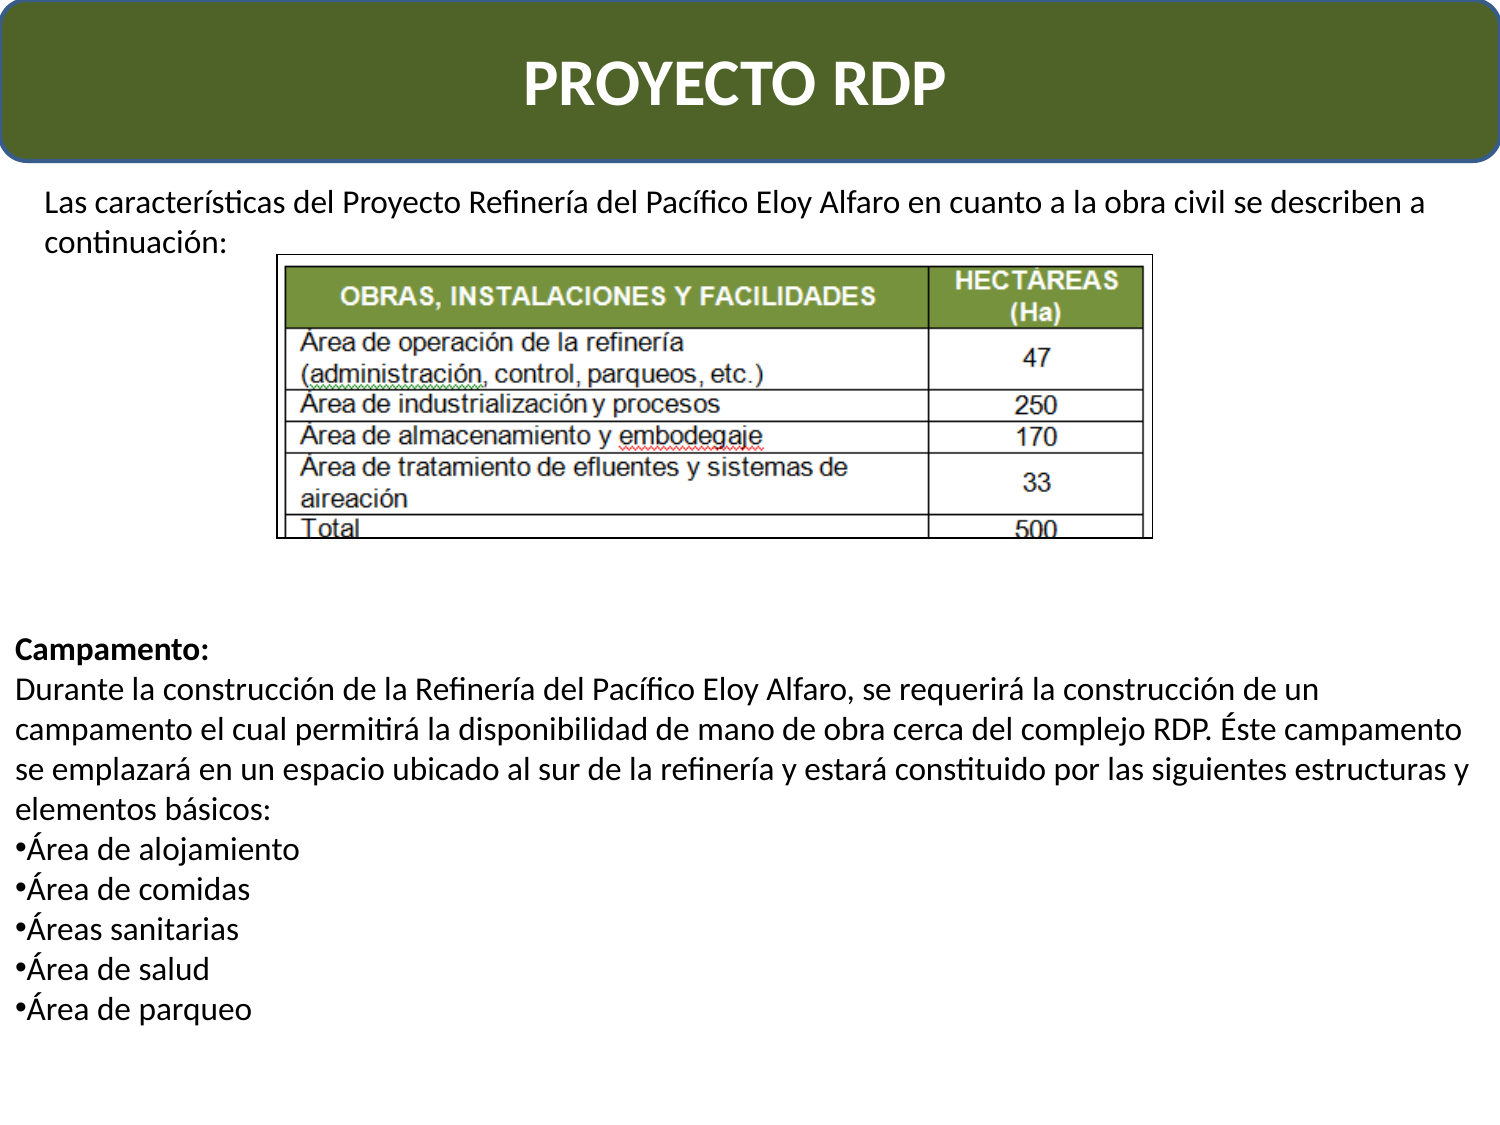

PROYECTO RDP
Las características del Proyecto Refinería del Pacífico Eloy Alfaro en cuanto a la obra civil se describen a continuación:
Campamento:
Durante la construcción de la Refinería del Pacífico Eloy Alfaro, se requerirá la construcción de un campamento el cual permitirá la disponibilidad de mano de obra cerca del complejo RDP. Éste campamento se emplazará en un espacio ubicado al sur de la refinería y estará constituido por las siguientes estructuras y elementos básicos:
Área de alojamiento
Área de comidas
Áreas sanitarias
Área de salud
Área de parqueo